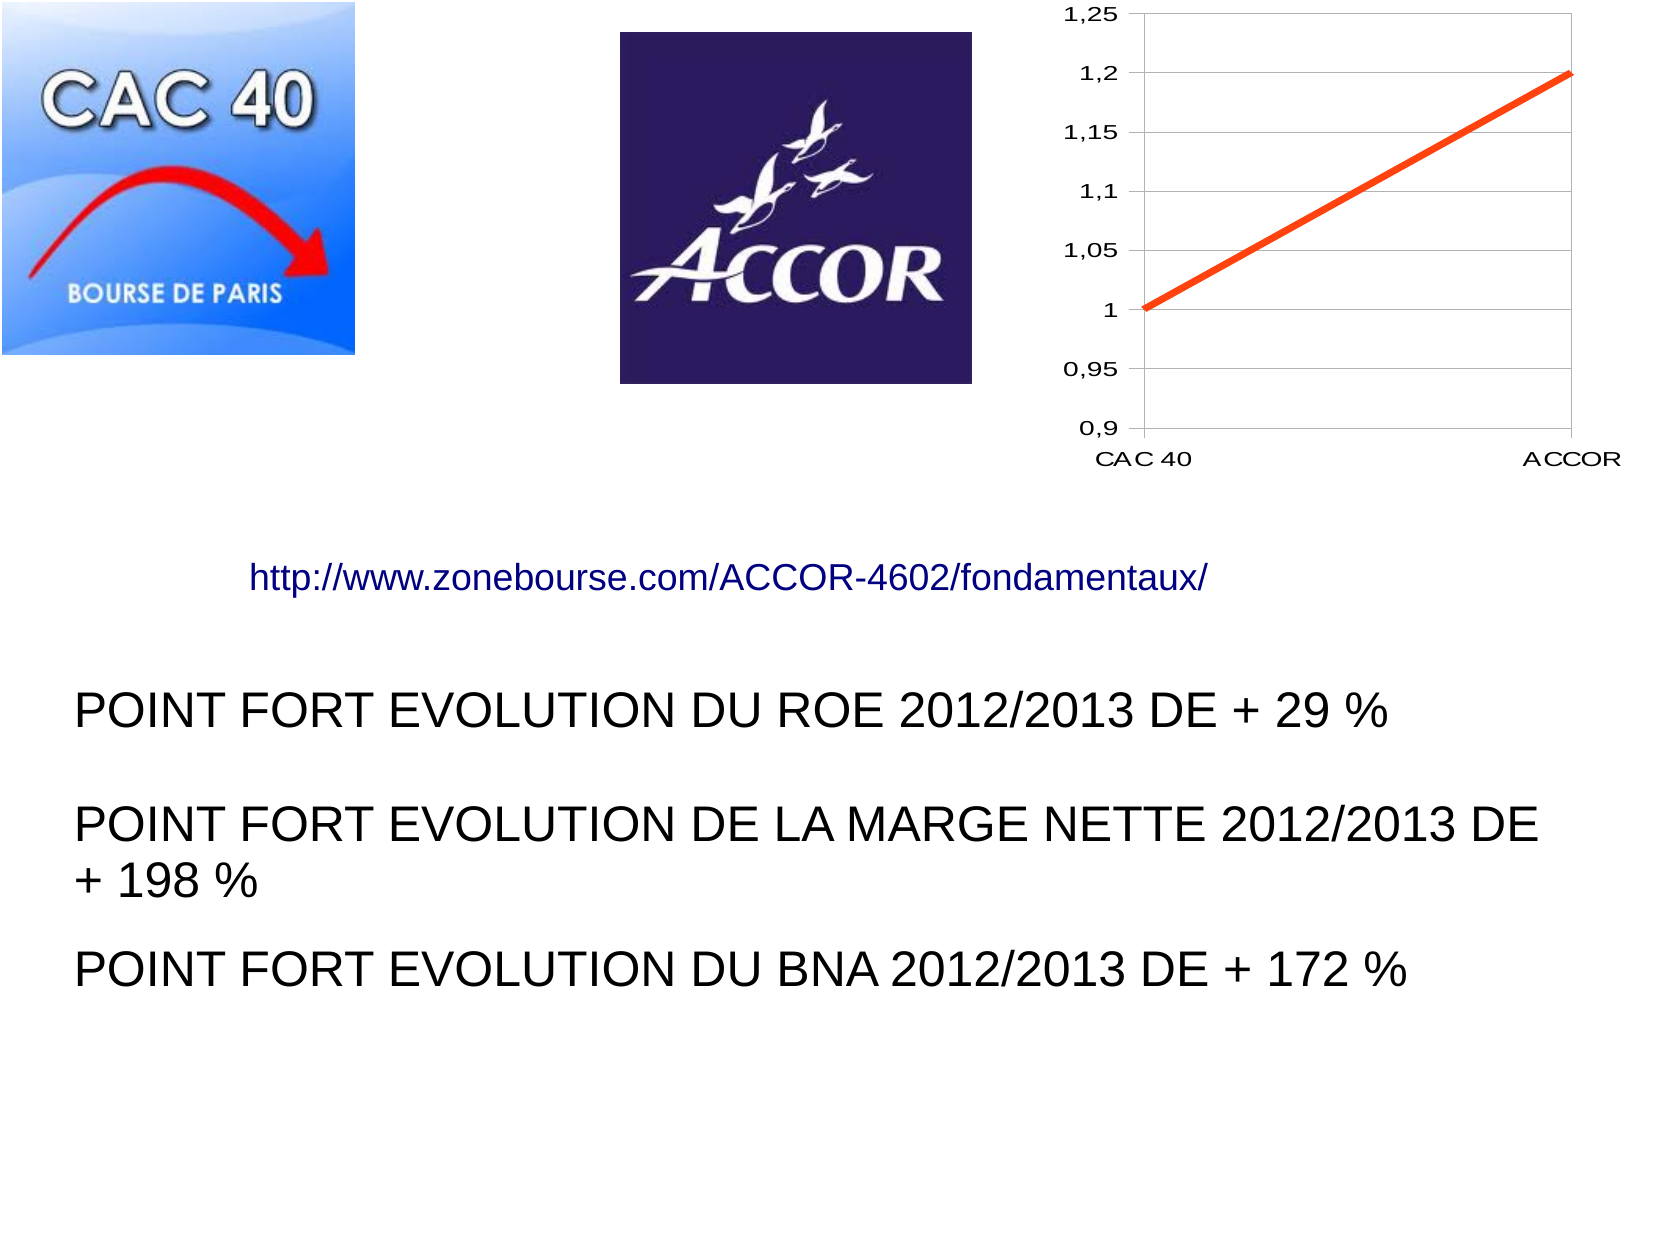

http://www.zonebourse.com/ACCOR-4602/fondamentaux/
POINT FORT EVOLUTION DU ROE 2012/2013 DE + 29 %
POINT FORT EVOLUTION DE LA MARGE NETTE 2012/2013 DE + 198 %
POINT FORT EVOLUTION DU BNA 2012/2013 DE + 172 %